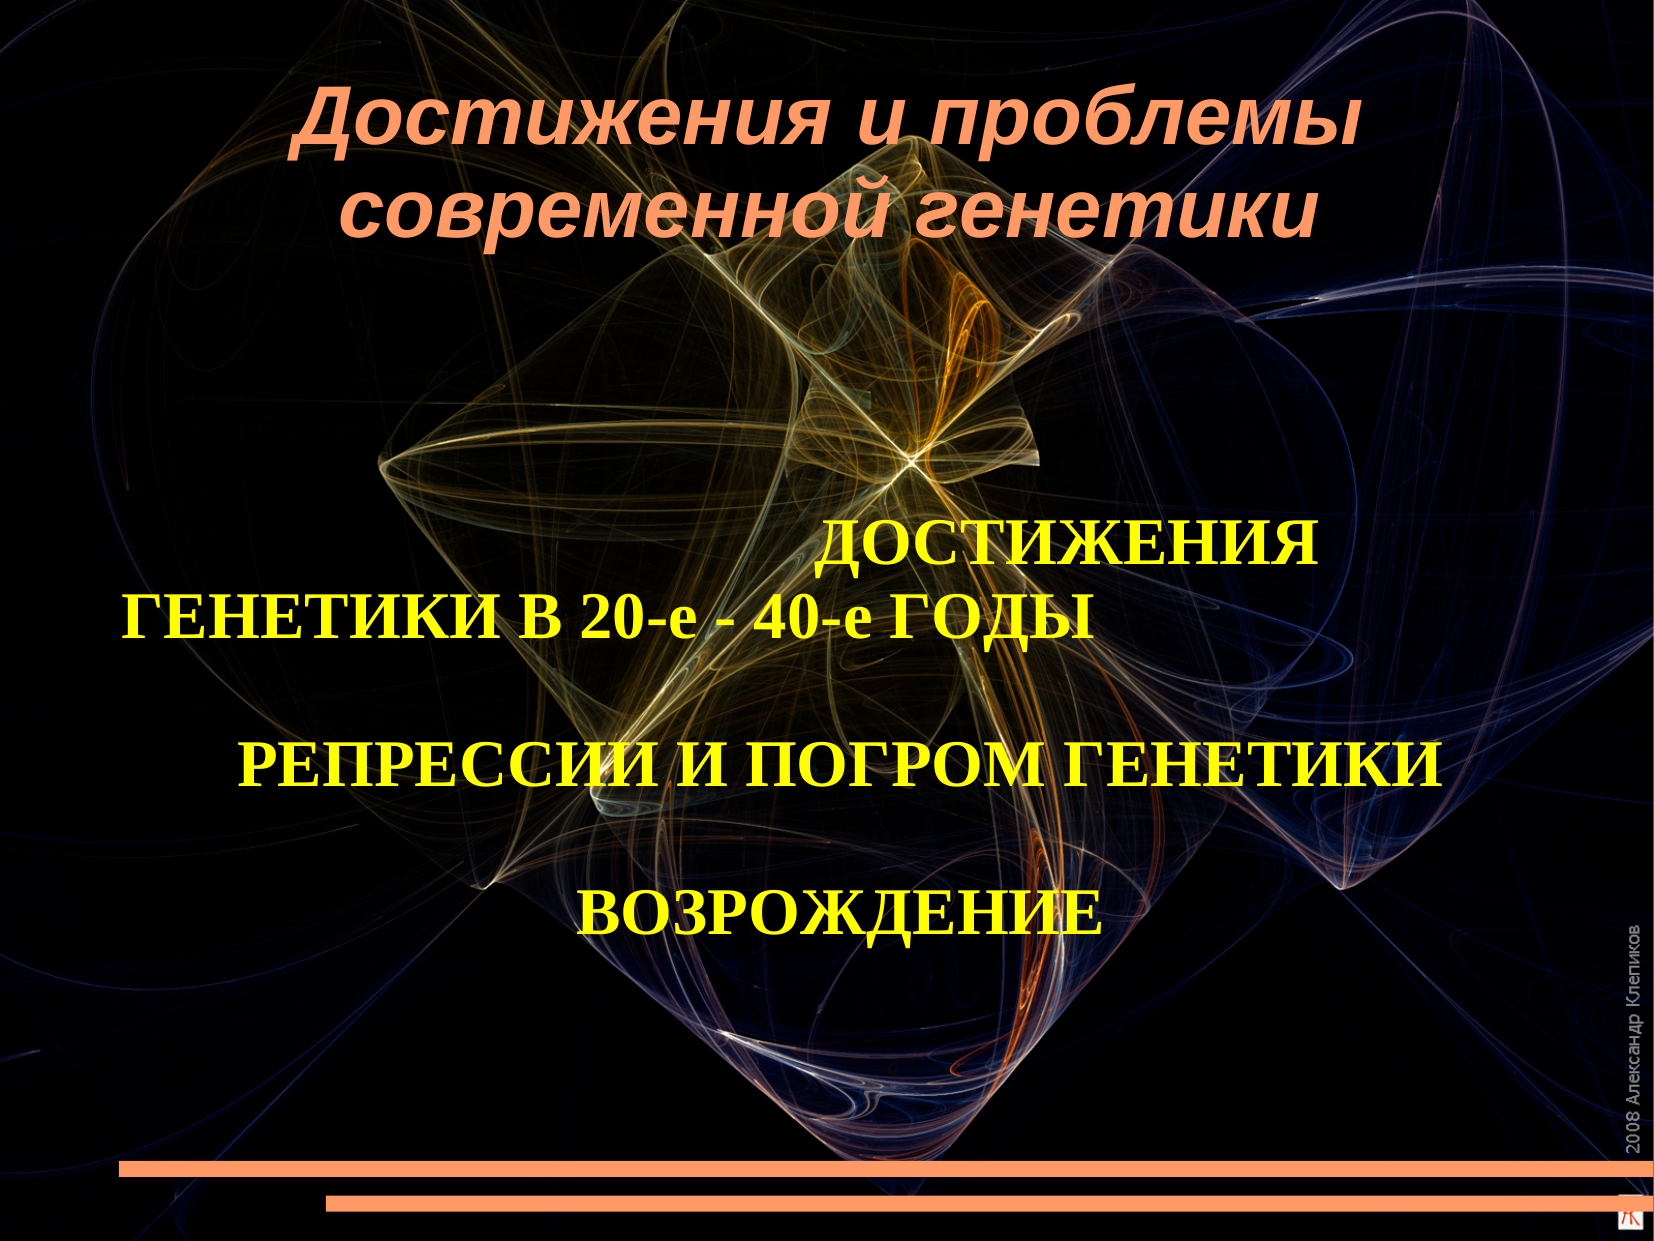

# Достижения и проблемы современной генетики
 ДОСТИЖЕНИЯ ГЕНЕТИКИ В 20-е - 40-е ГОДЫ
РЕПРЕССИИ И ПОГРОМ ГЕНЕТИКИ
ВОЗРОЖДЕНИЕ